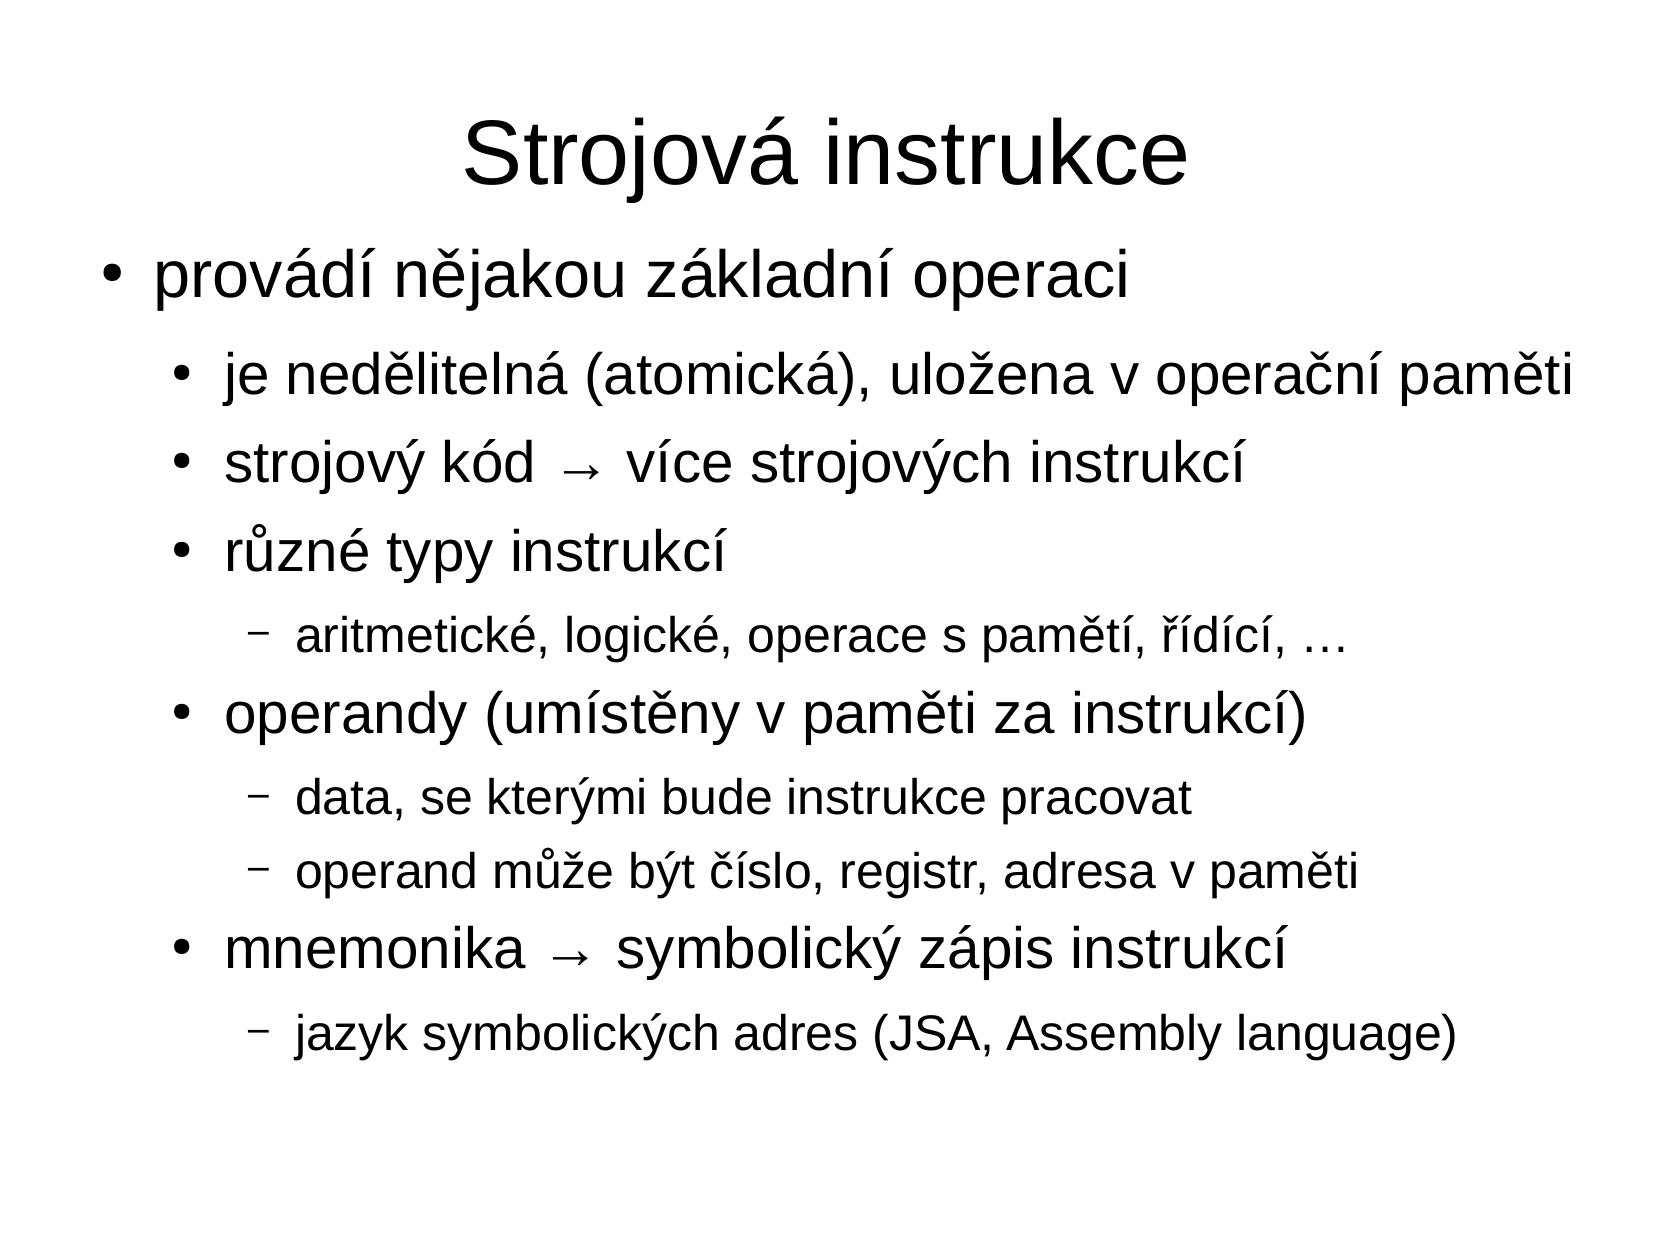

# Strojová instrukce
provádí nějakou základní operaci
je nedělitelná (atomická), uložena v operační paměti
strojový kód → více strojových instrukcí
různé typy instrukcí
aritmetické, logické, operace s pamětí, řídící, …
operandy (umístěny v paměti za instrukcí)
data, se kterými bude instrukce pracovat
operand může být číslo, registr, adresa v paměti
mnemonika → symbolický zápis instrukcí
jazyk symbolických adres (JSA, Assembly language)